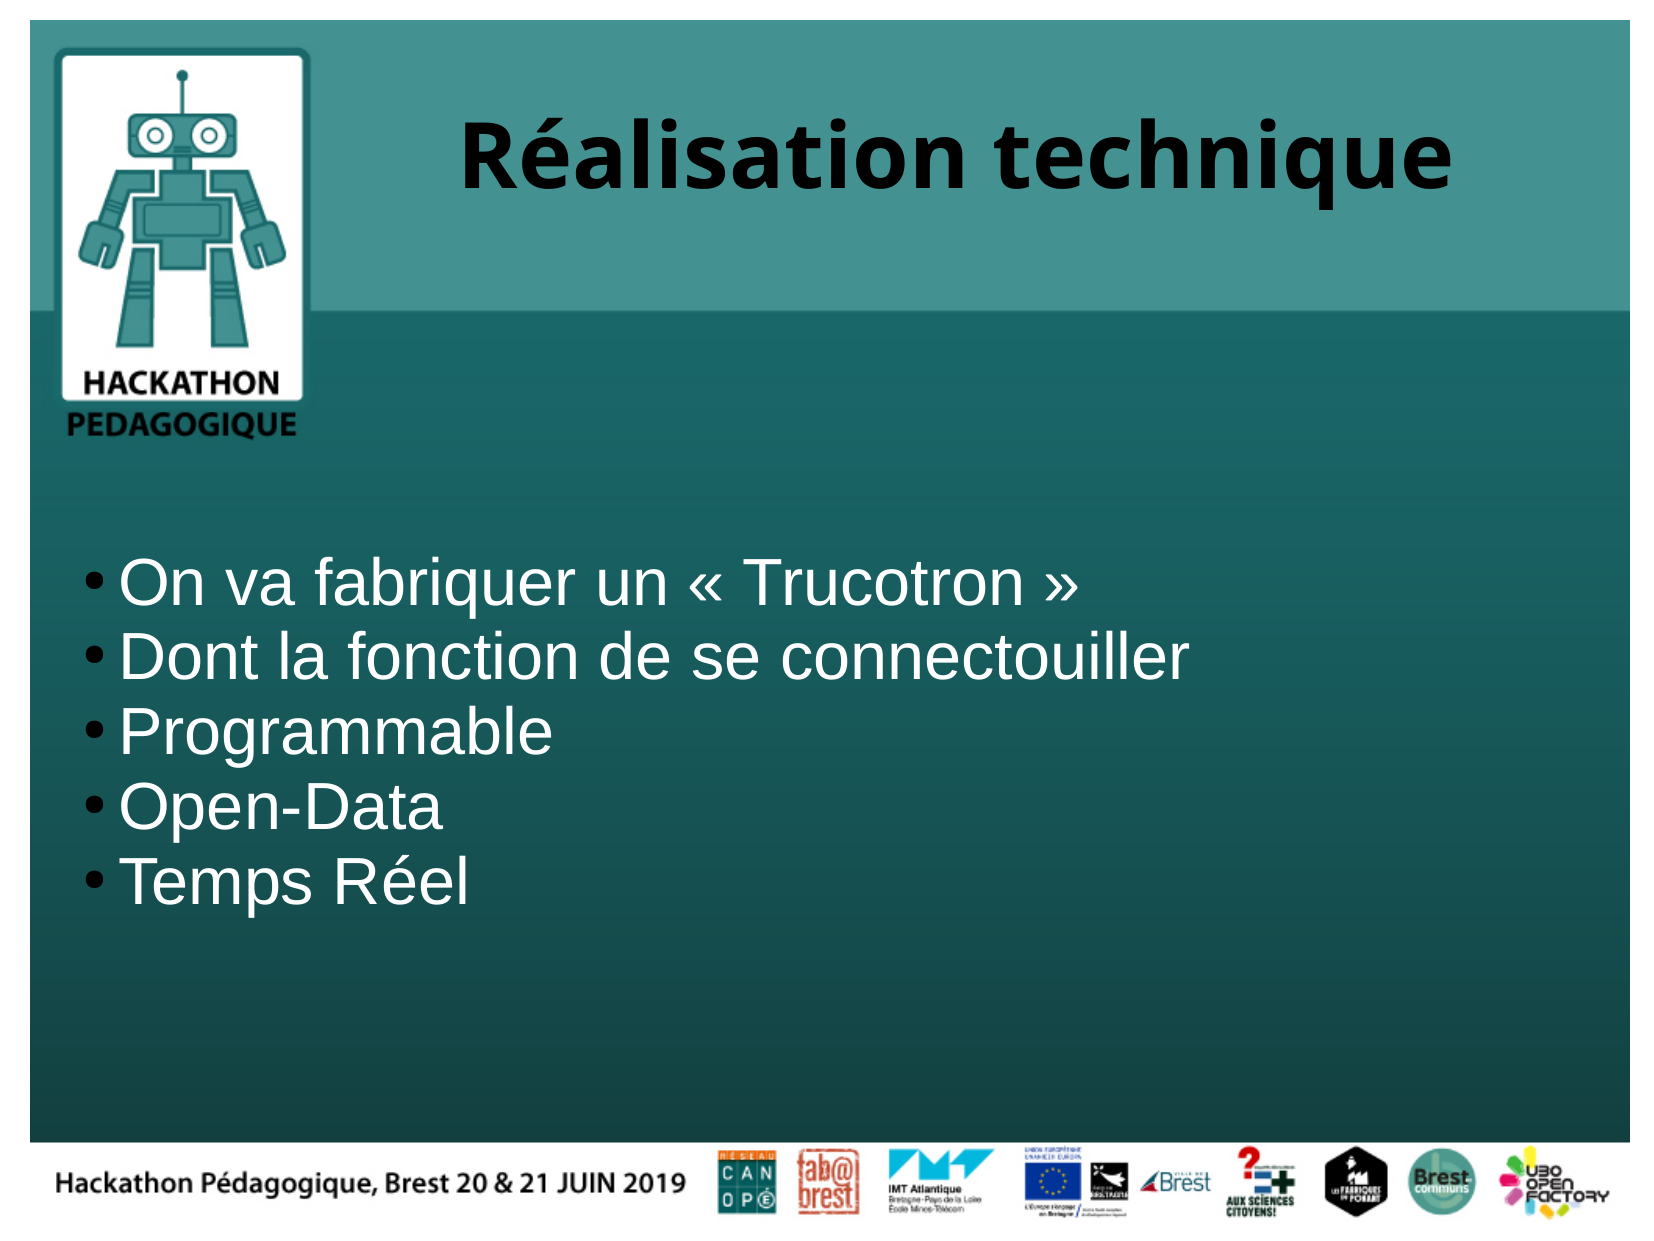

# Réalisation technique
On va fabriquer un « Trucotron »
Dont la fonction de se connectouiller
Programmable
Open-Data
Temps Réel